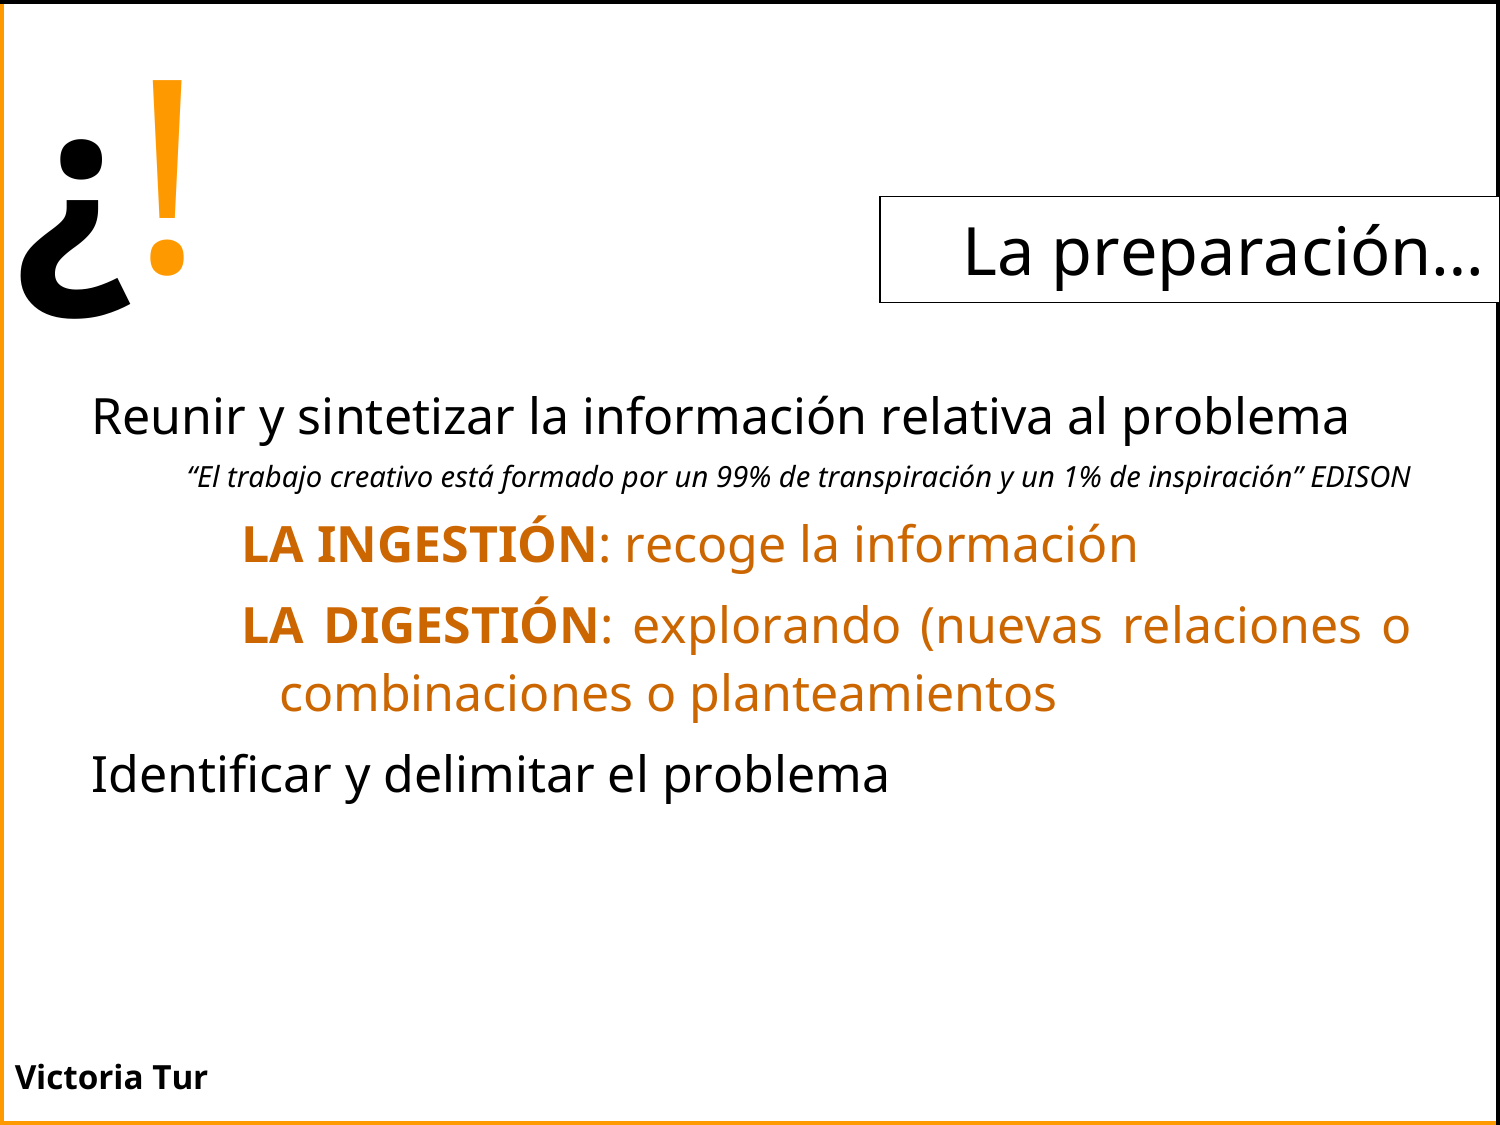

La preparación…
# Reunir y sintetizar la información relativa al problema
“El trabajo creativo está formado por un 99% de transpiración y un 1% de inspiración” EDISON
LA INGESTIÓN: recoge la información
LA DIGESTIÓN: explorando (nuevas relaciones o combinaciones o planteamientos
Identificar y delimitar el problema